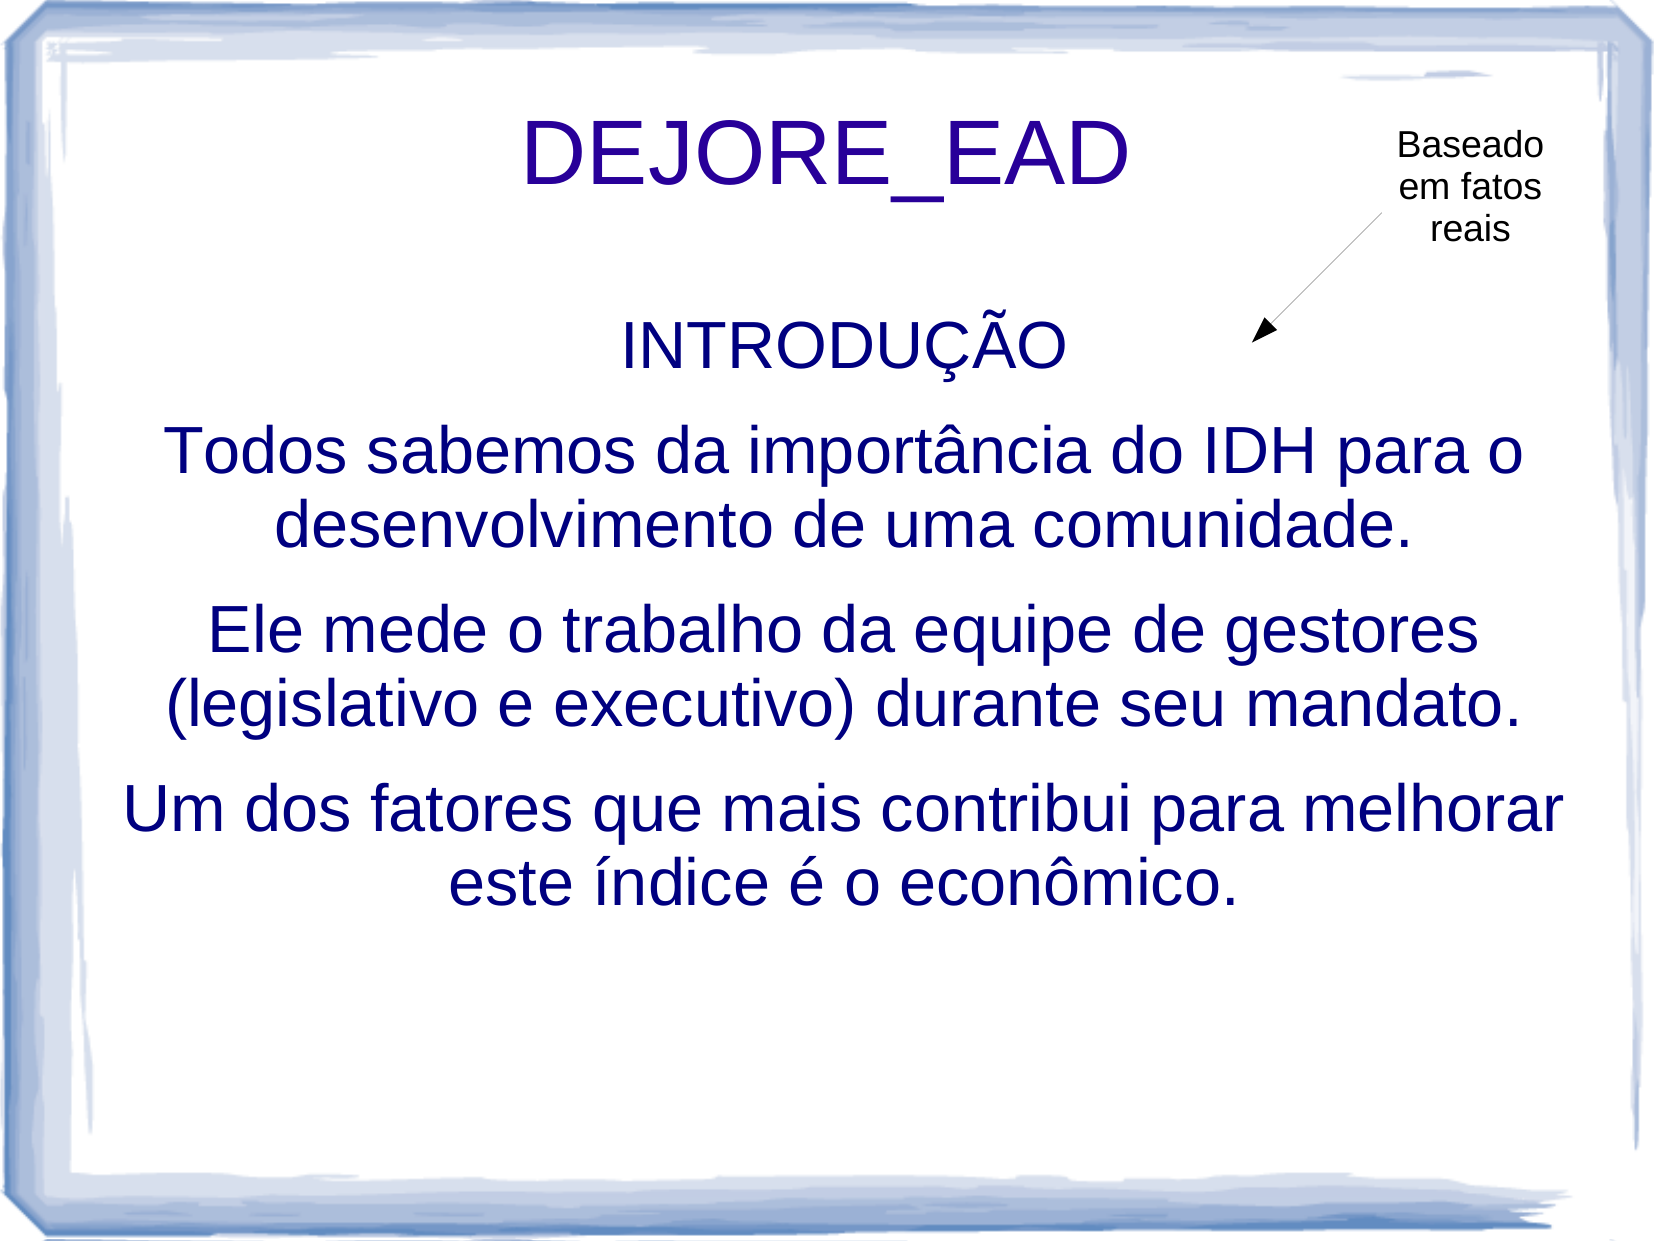

# DEJORE_EAD
Baseado em fatos reais
INTRODUÇÃO
Todos sabemos da importância do IDH para o desenvolvimento de uma comunidade.
Ele mede o trabalho da equipe de gestores (legislativo e executivo) durante seu mandato.
Um dos fatores que mais contribui para melhorar este índice é o econômico.